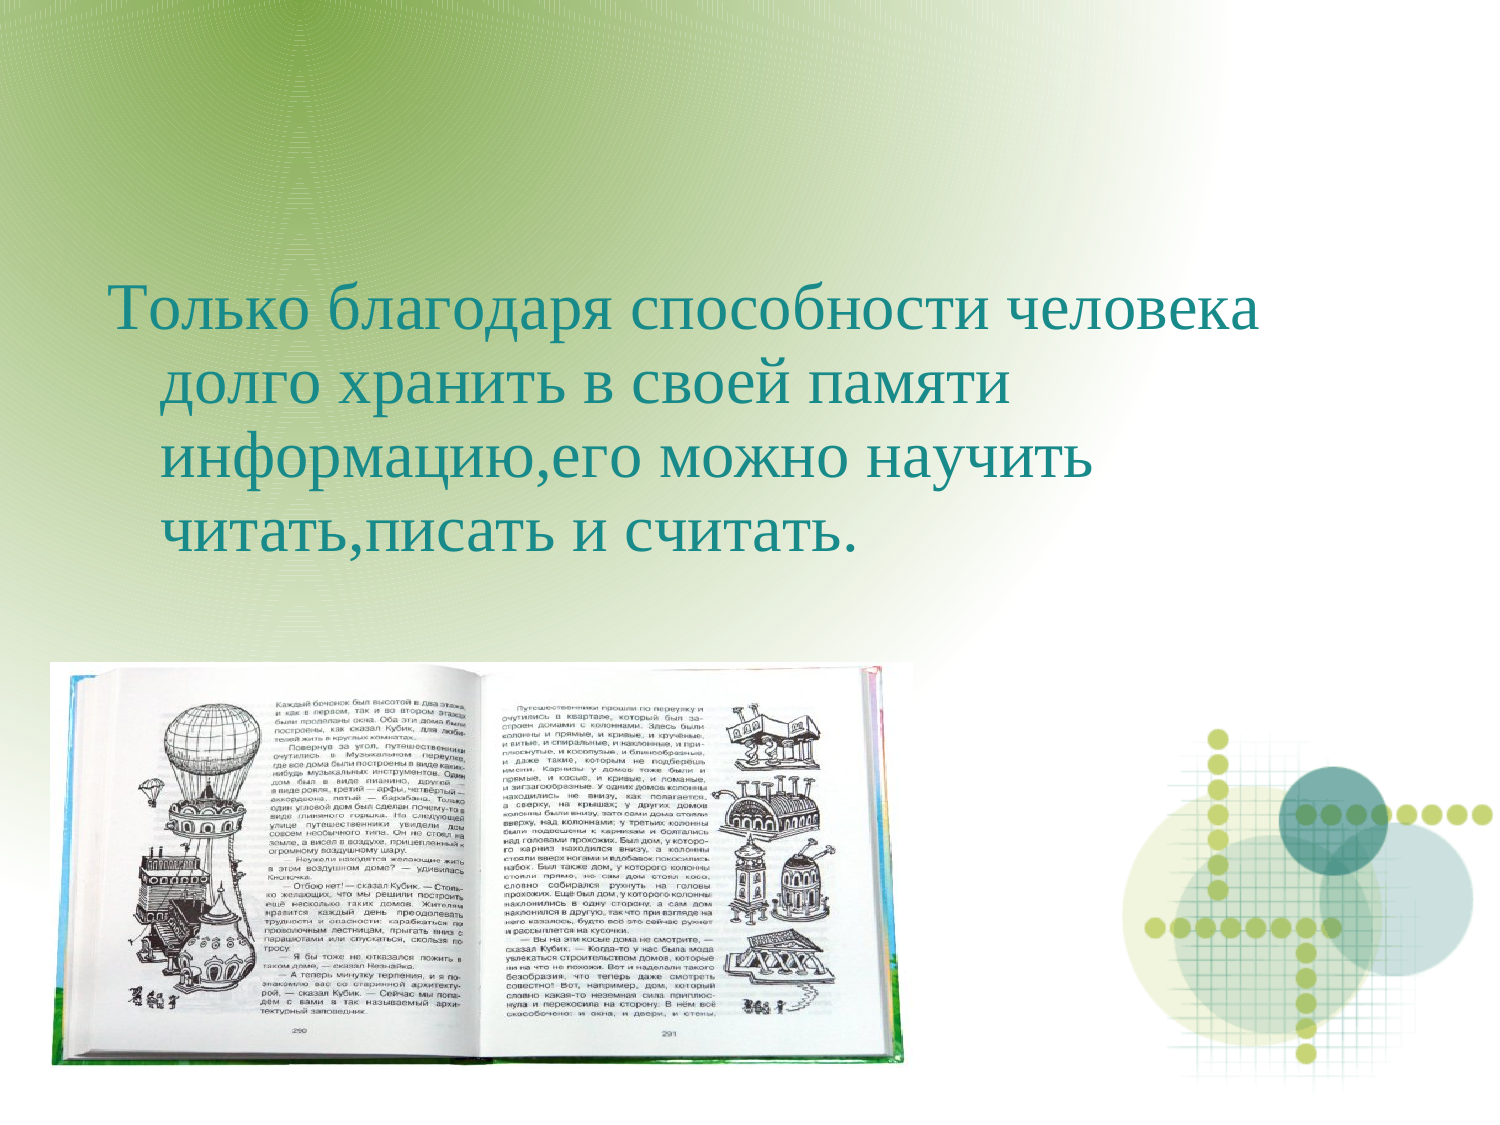

#
Только благодаря способности человека долго хранить в своей памяти информацию,его можно научить читать,писать и считать.